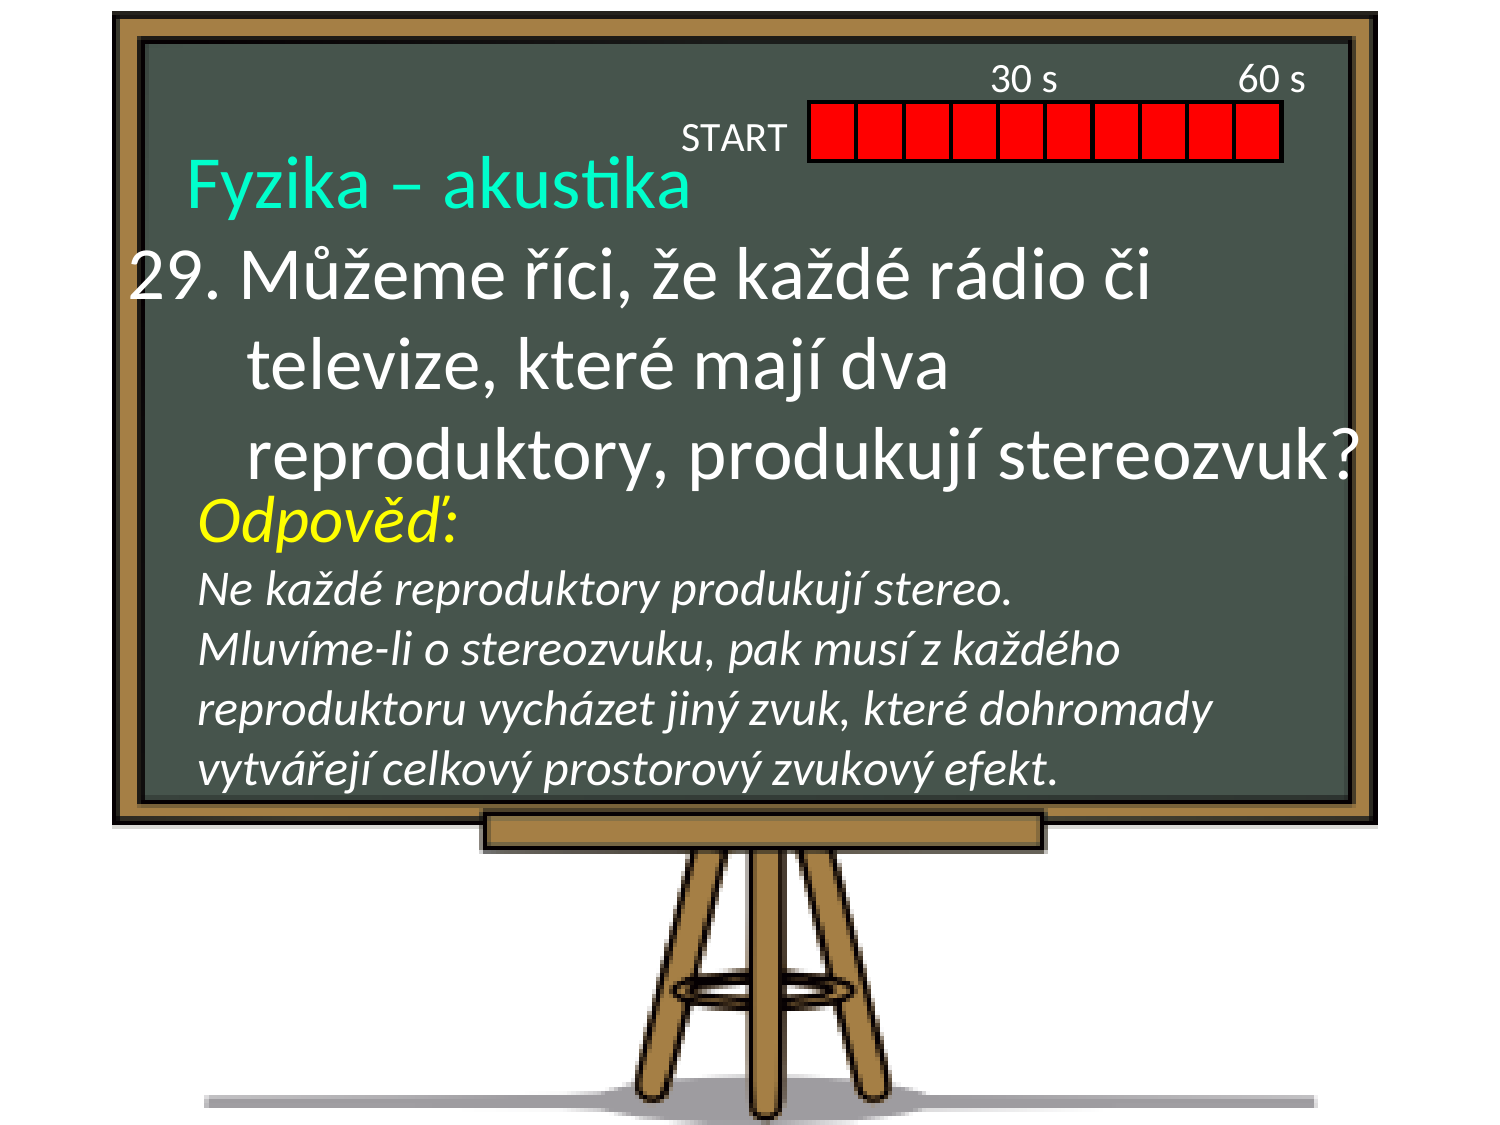

30 s
60 s
START
Fyzika – akustika
29. Můžeme říci, že každé rádio či
 televize, které mají dva
 reproduktory, produkují stereozvuk?
Odpověď:
Ne každé reproduktory produkují stereo.
Mluvíme-li o stereozvuku, pak musí z každého reproduktoru vycházet jiný zvuk, které dohromady vytvářejí celkový prostorový zvukový efekt.